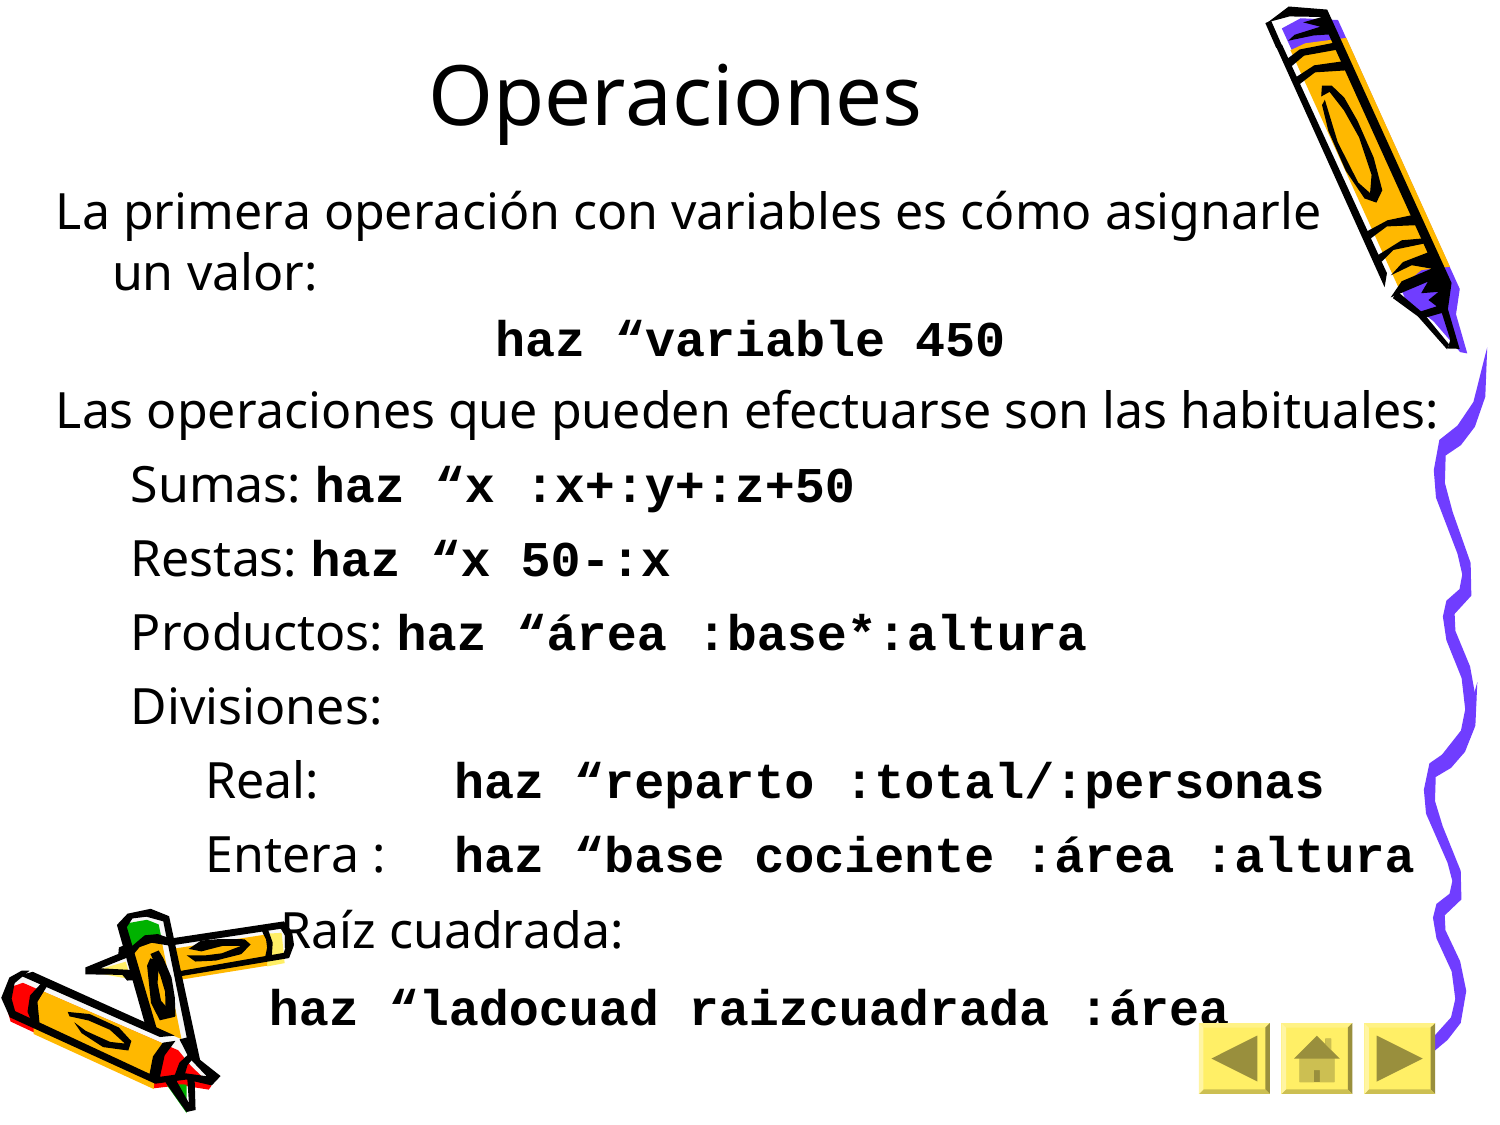

# Operaciones
La primera operación con variables es cómo asignarle	 un valor:
haz “variable 450
Las operaciones que pueden efectuarse son las habituales:
Sumas: haz “x :x+:y+:z+50
Restas: haz “x 50-:x
Productos: haz “área :base*:altura
Divisiones:
Real: 	haz “reparto :total/:personas
Entera :	haz “base cociente :área :altura
Raíz cuadrada:
	 haz “ladocuad raizcuadrada :área